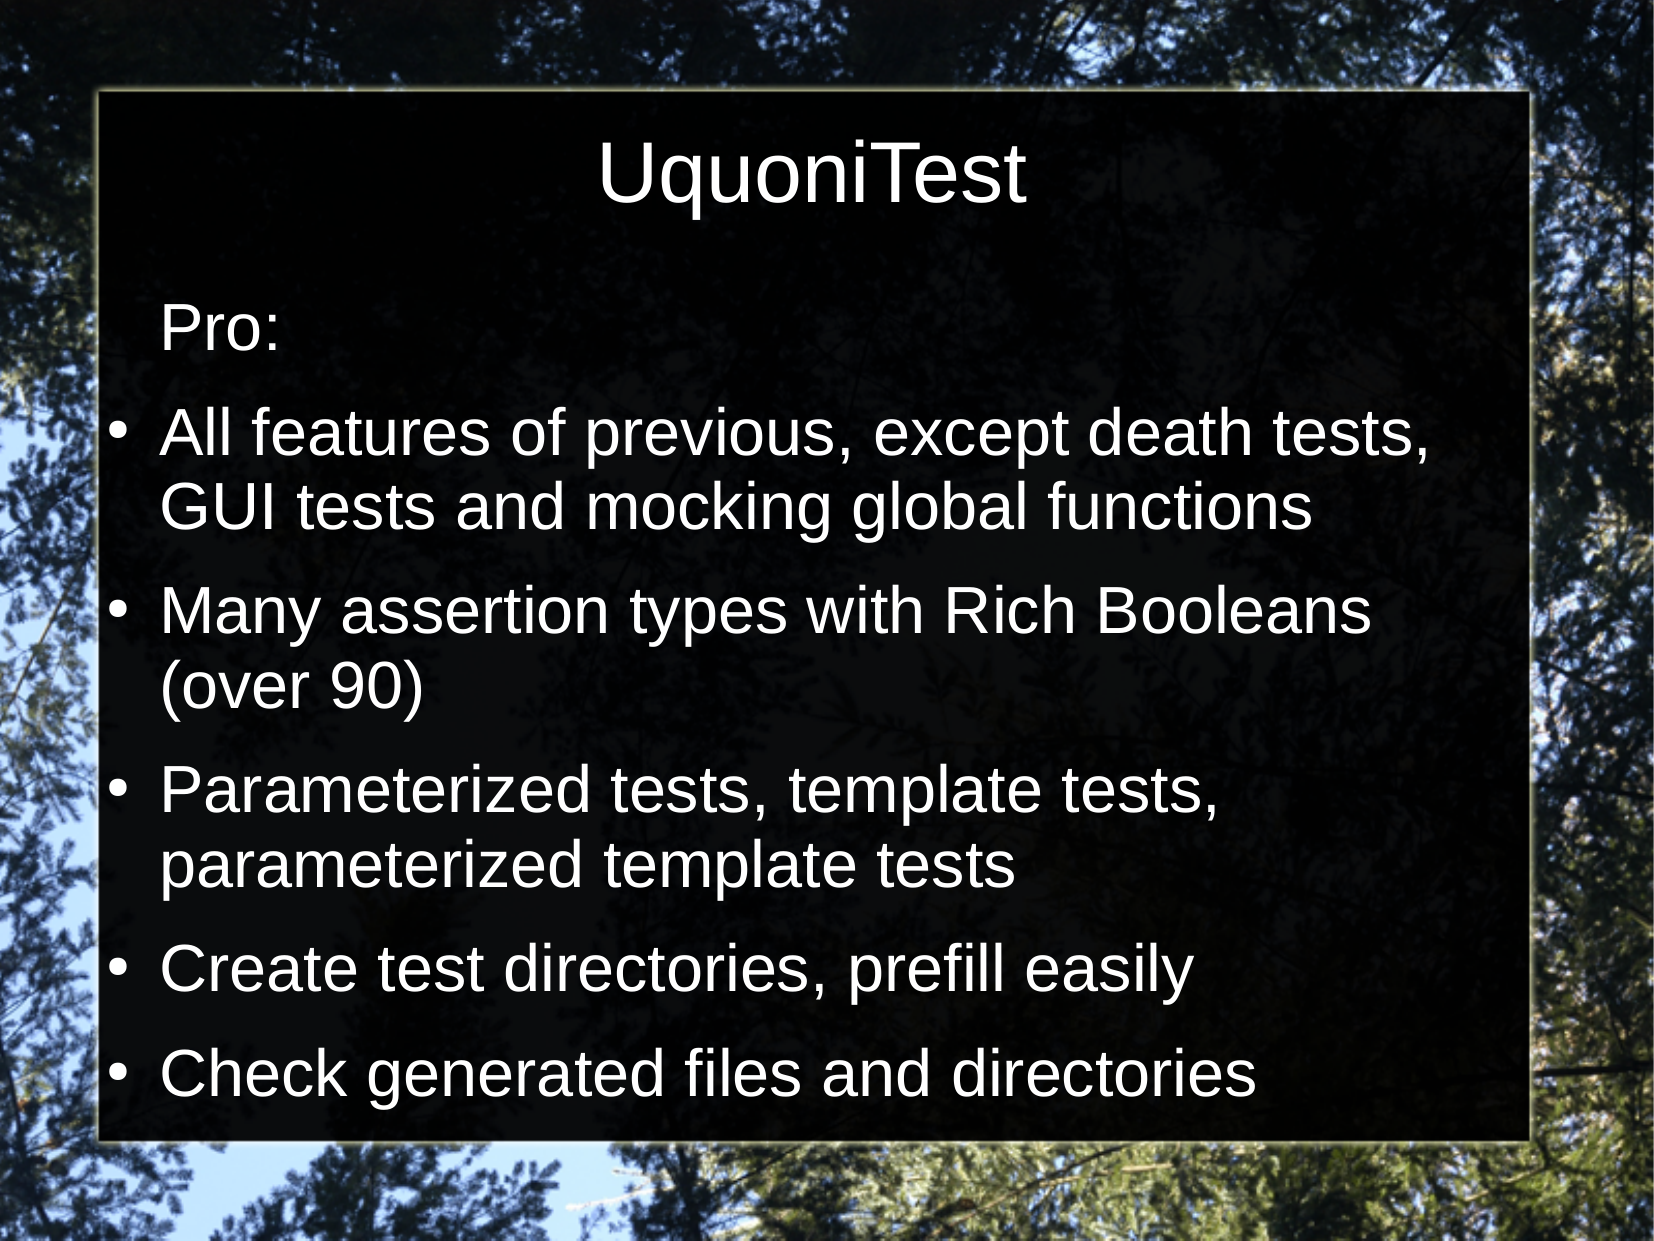

# UquoniTest
Pro:
All features of previous, except death tests, GUI tests and mocking global functions
Many assertion types with Rich Booleans (over 90)
Parameterized tests, template tests, parameterized template tests
Create test directories, prefill easily
Check generated files and directories